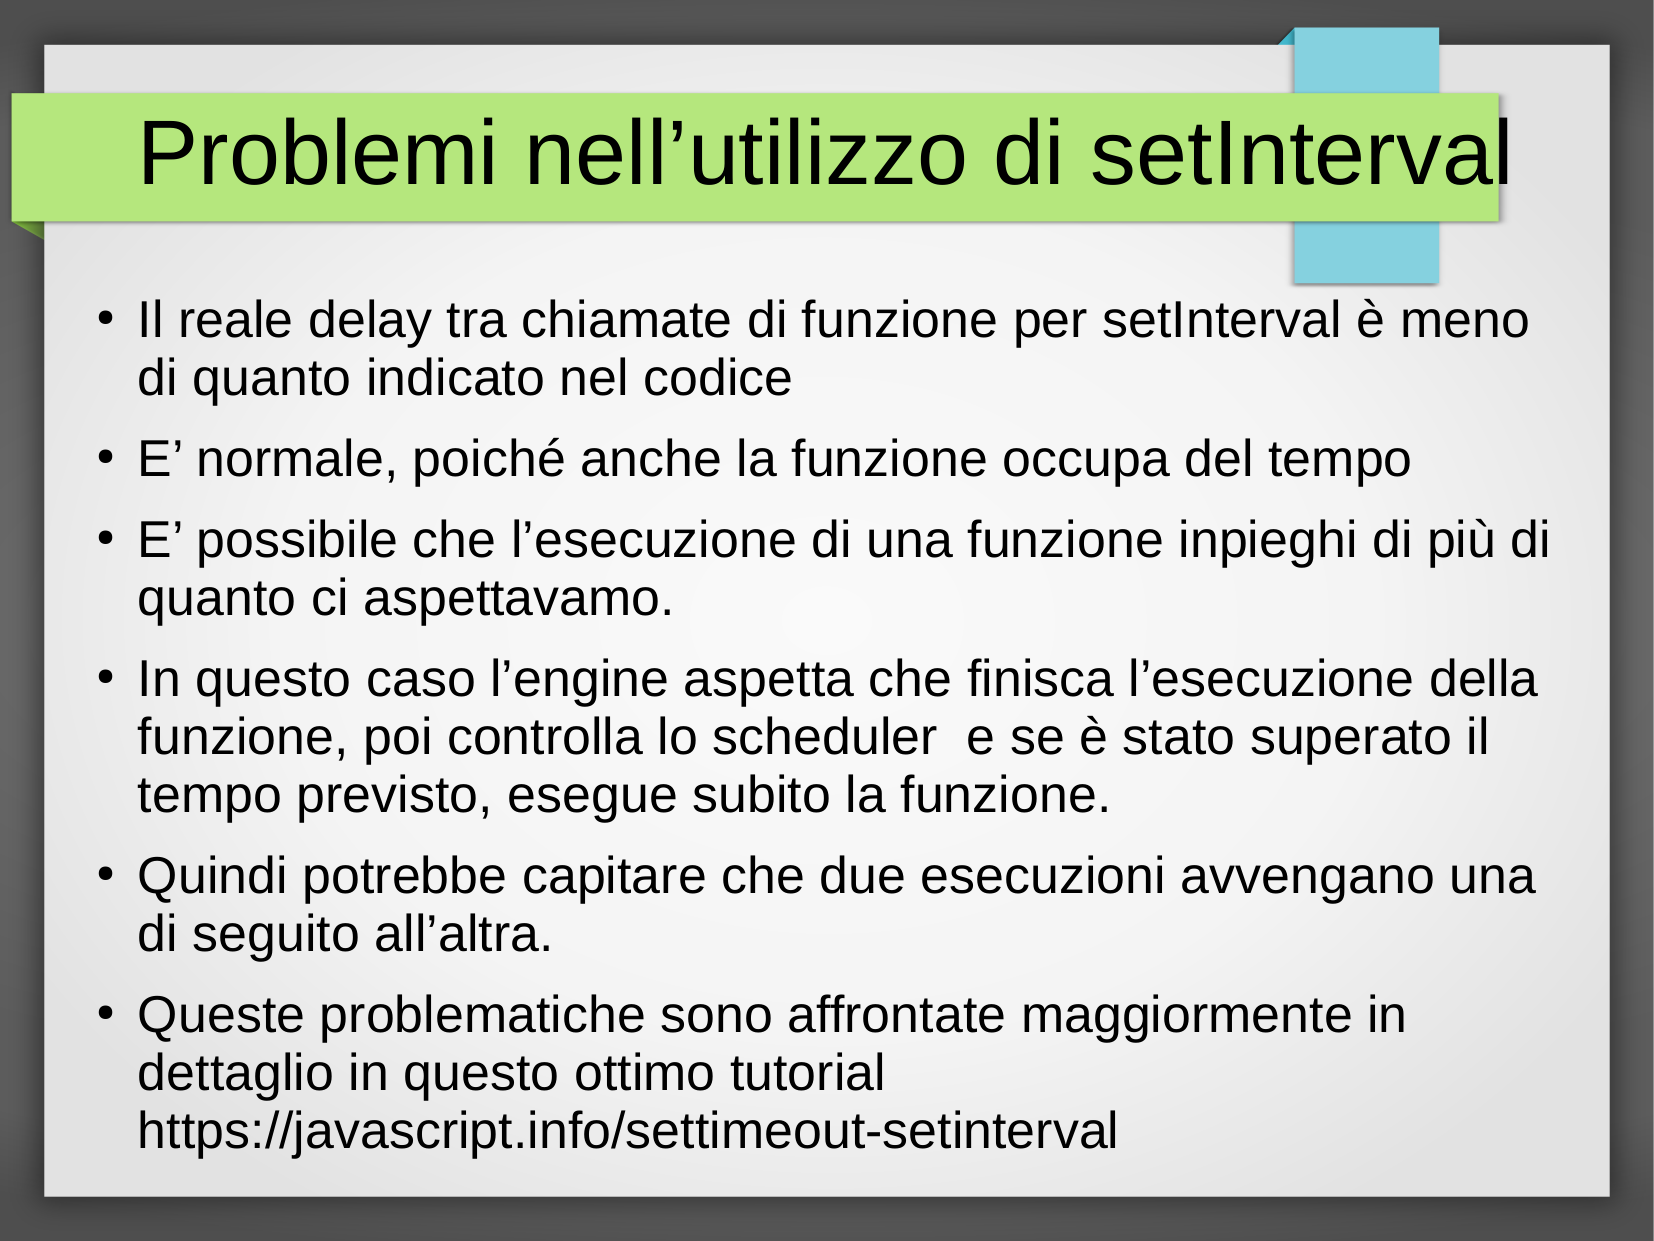

# Problemi nell’utilizzo di setInterval
Il reale delay tra chiamate di funzione per setInterval è meno di quanto indicato nel codice
E’ normale, poiché anche la funzione occupa del tempo
E’ possibile che l’esecuzione di una funzione inpieghi di più di quanto ci aspettavamo.
In questo caso l’engine aspetta che finisca l’esecuzione della funzione, poi controlla lo scheduler e se è stato superato il tempo previsto, esegue subito la funzione.
Quindi potrebbe capitare che due esecuzioni avvengano una di seguito all’altra.
Queste problematiche sono affrontate maggiormente in dettaglio in questo ottimo tutorial https://javascript.info/settimeout-setinterval